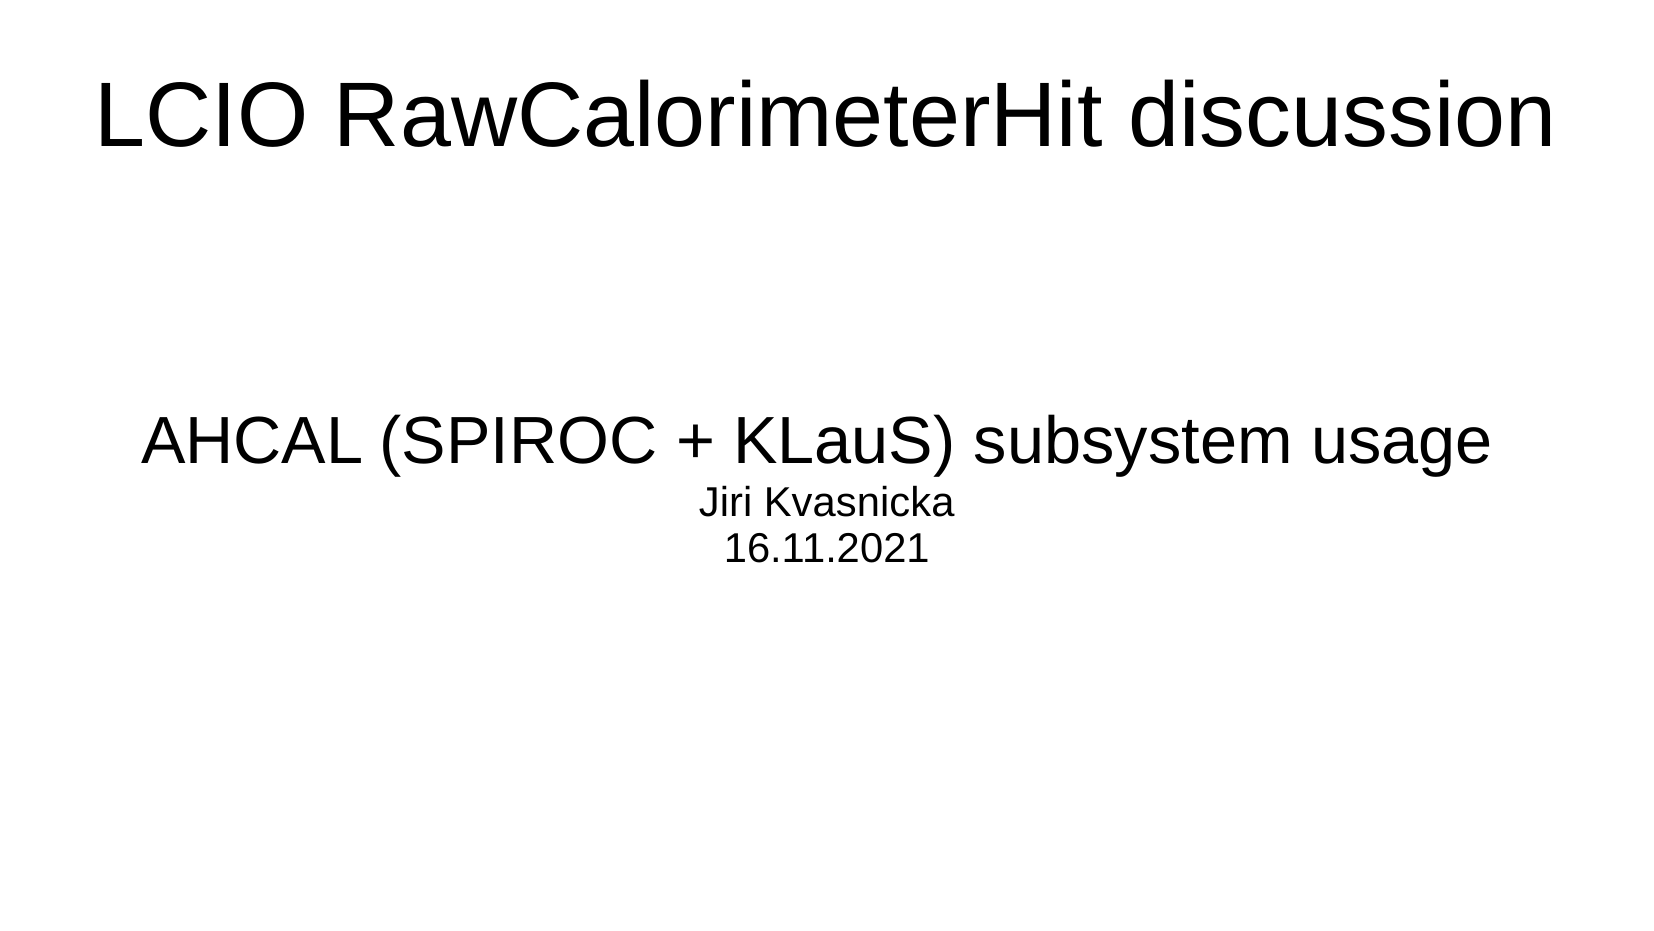

# LCIO RawCalorimeterHit discussion
AHCAL (SPIROC + KLauS) subsystem usage
Jiri Kvasnicka
16.11.2021